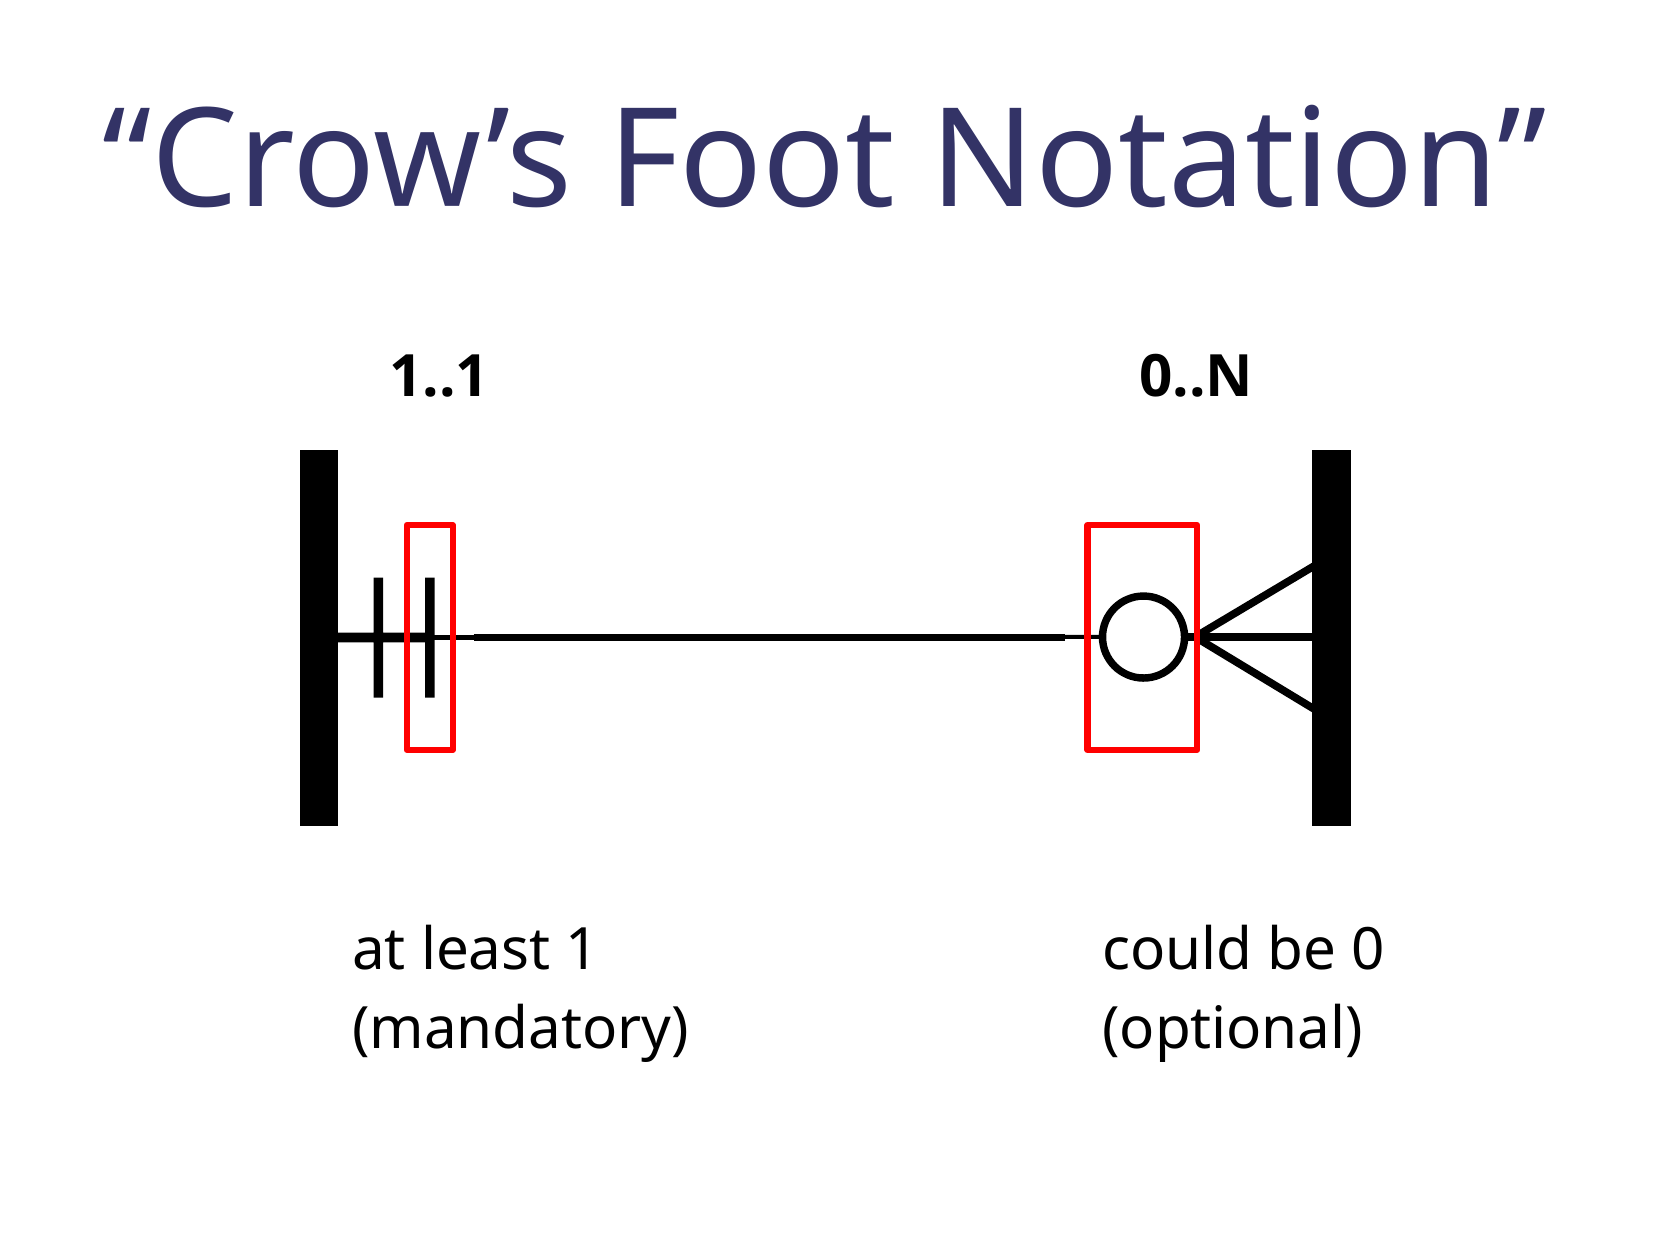

# “Crow’s Foot Notation”
1..1
0..N
at least 1
(mandatory)
could be 0
(optional)